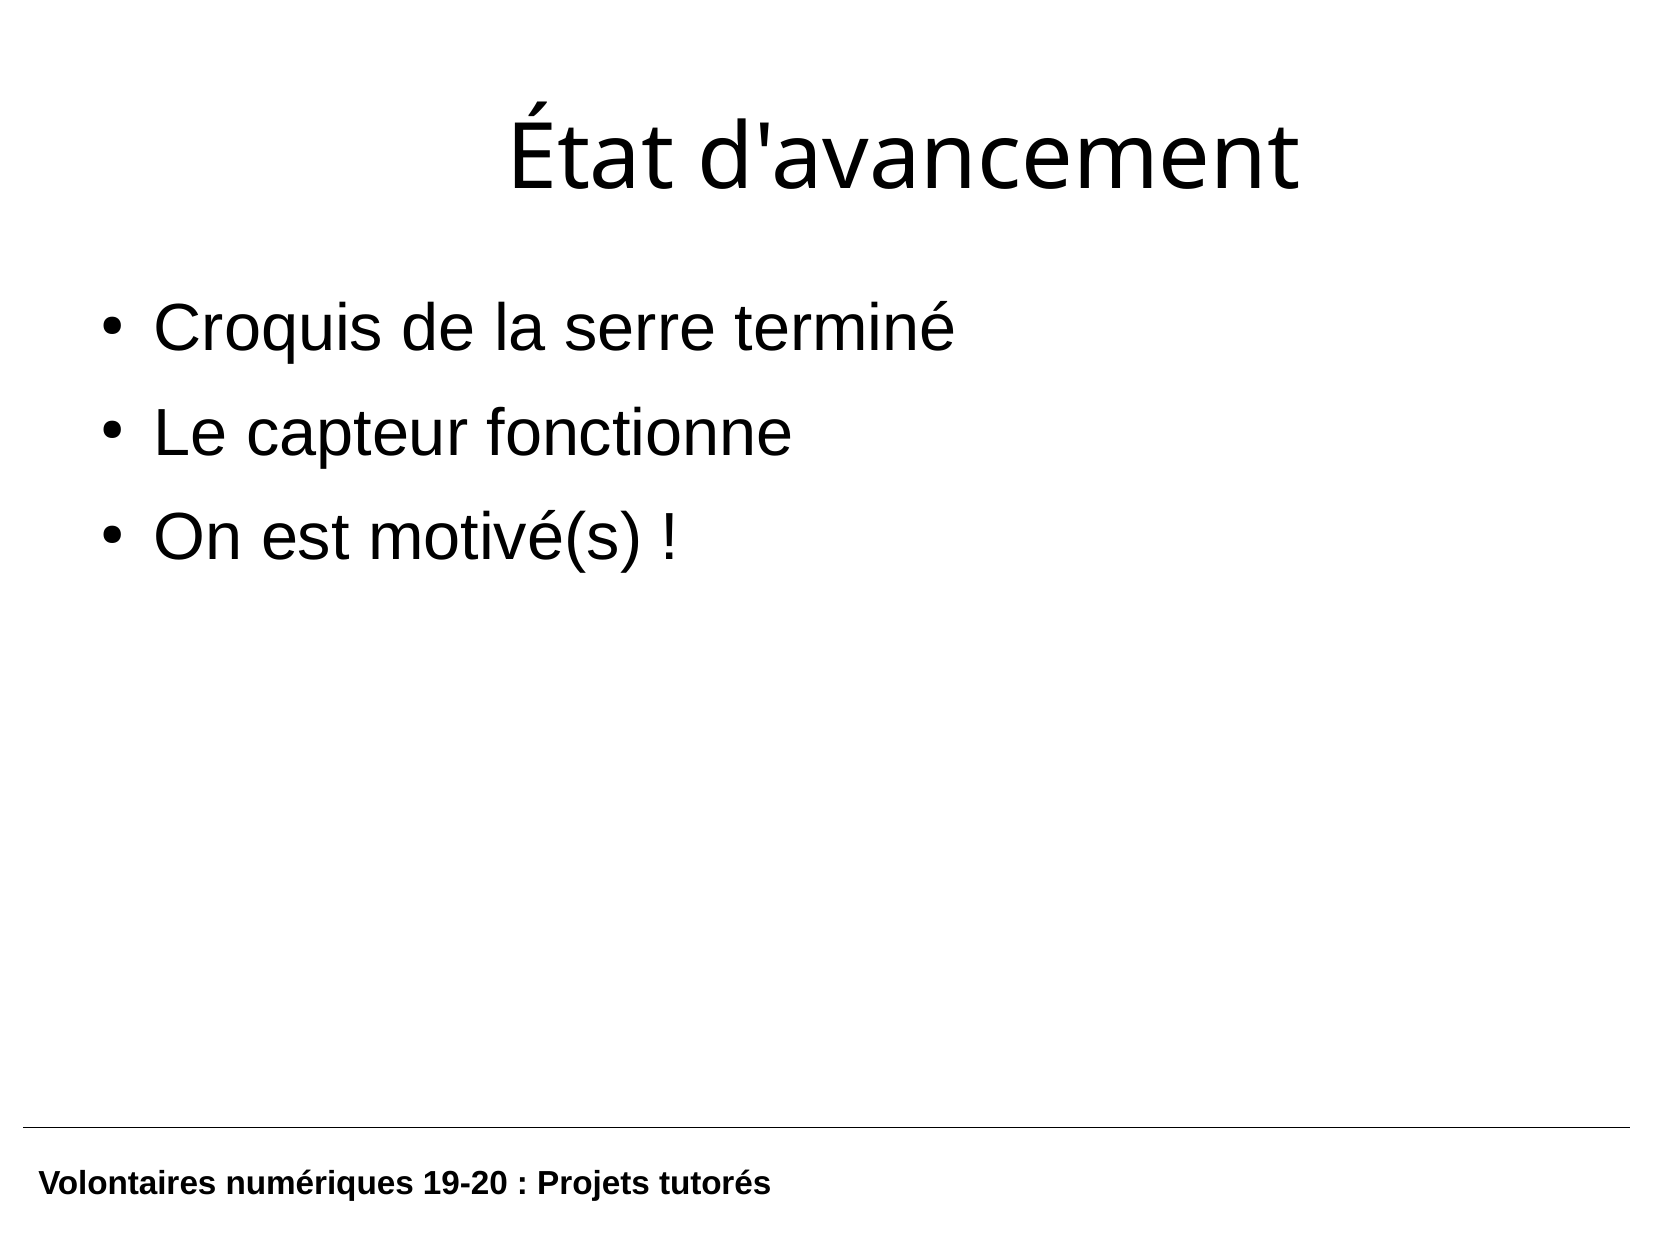

# État d'avancement
Croquis de la serre terminé
Le capteur fonctionne
On est motivé(s) !
Volontaires numériques 19-20 : Projets tutorés